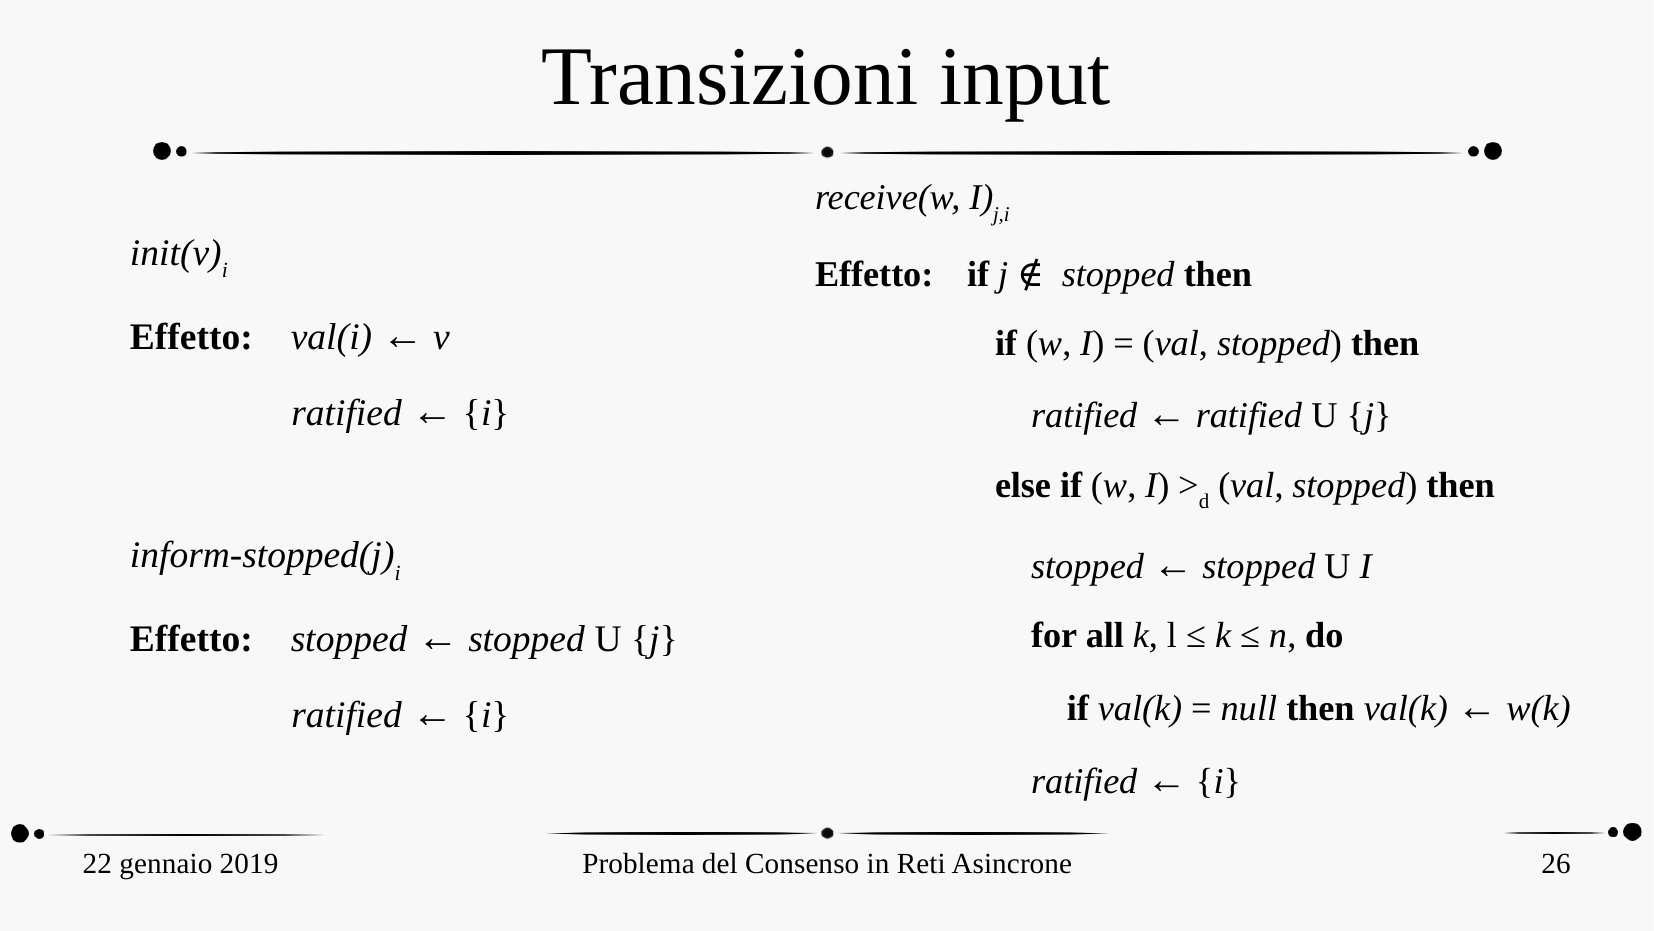

# Transizioni input
receive(w, I)j,i
Effetto:	 if j ∉ stopped then
 if (w, I) = (val, stopped) then
 ratified ← ratified U {j}
 else if (w, I) >d (val, stopped) then
 stopped ← stopped U I
 for all k, l ≤ k ≤ n, do
 if val(k) = null then val(k) ← w(k)
 ratified ← {i}
init(v)i
Effetto: val(i) ← v
 ratified ← {i}
inform-stopped(j)i
Effetto: stopped ← stopped U {j}
 ratified ← {i}
22 gennaio 2019
Problema del Consenso in Reti Asincrone
26